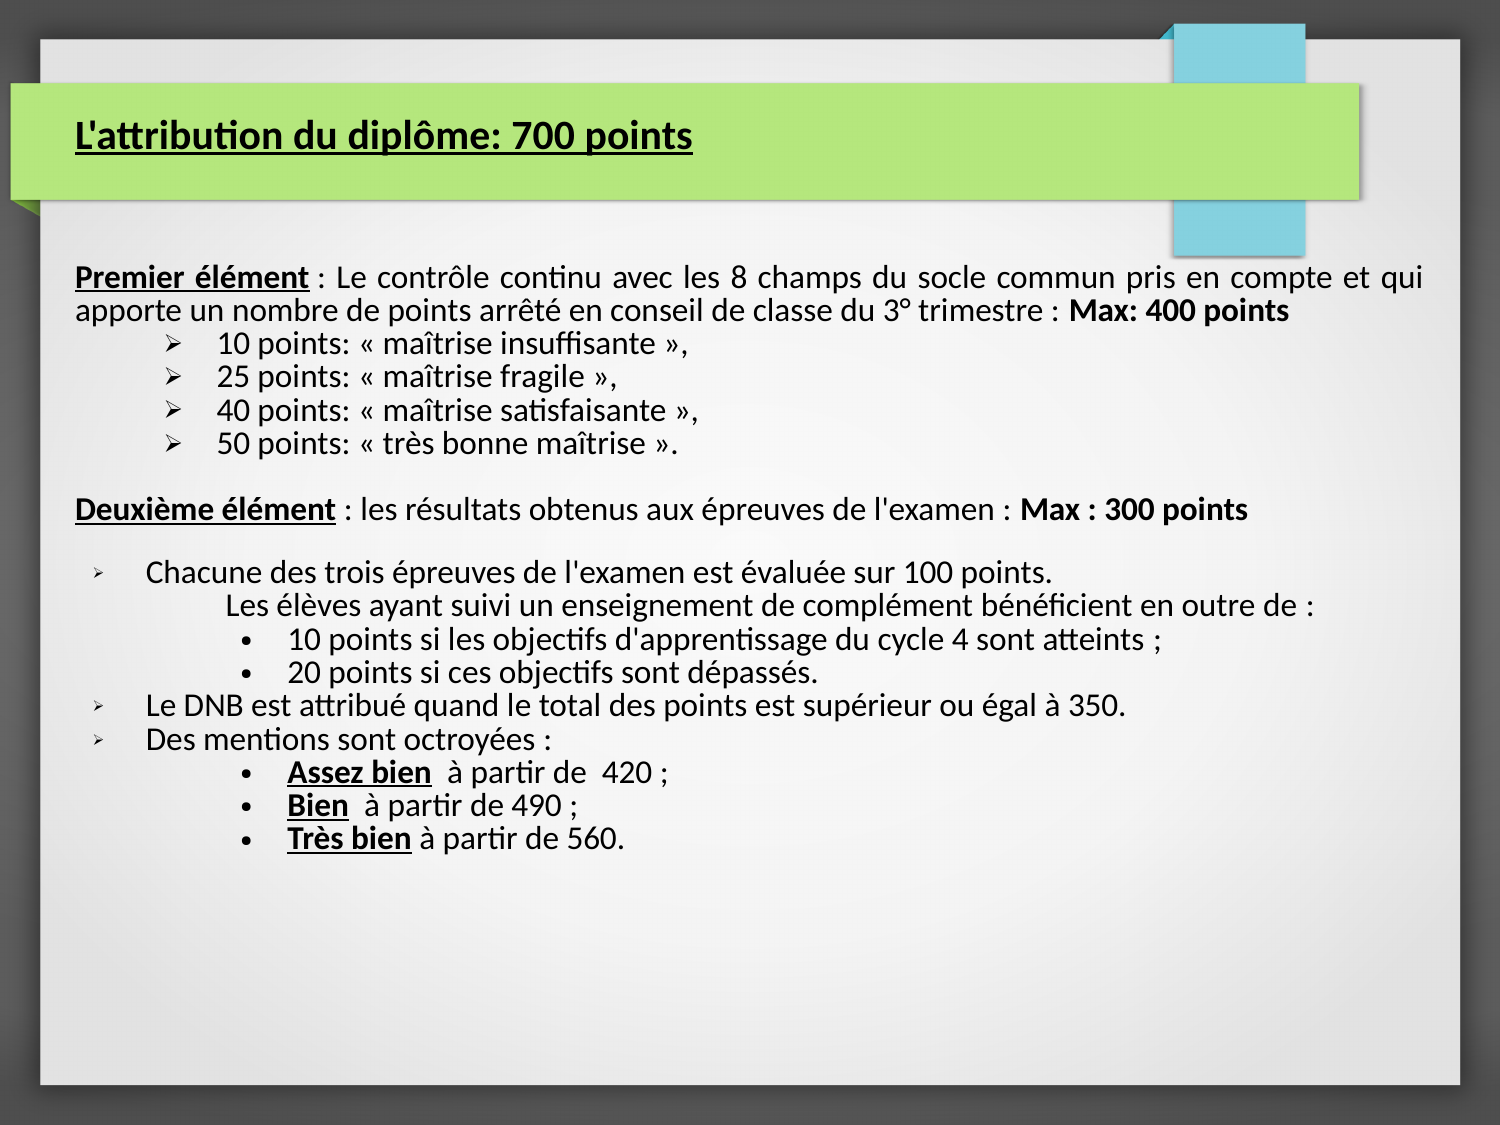

# L'attribution du diplôme: 700 points
Premier élément : Le contrôle continu avec les 8 champs du socle commun pris en compte et qui apporte un nombre de points arrêté en conseil de classe du 3° trimestre : Max: 400 points
10 points: « maîtrise insuffisante »,
25 points: « maîtrise fragile »,
40 points: « maîtrise satisfaisante »,
50 points: « très bonne maîtrise ».
Deuxième élément : les résultats obtenus aux épreuves de l'examen : Max : 300 points
Chacune des trois épreuves de l'examen est évaluée sur 100 points.
	Les élèves ayant suivi un enseignement de complément bénéficient en outre de :
10 points si les objectifs d'apprentissage du cycle 4 sont atteints ;
20 points si ces objectifs sont dépassés.
Le DNB est attribué quand le total des points est supérieur ou égal à 350.
Des mentions sont octroyées :
Assez bien à partir de 420 ;
Bien à partir de 490 ;
Très bien à partir de 560.